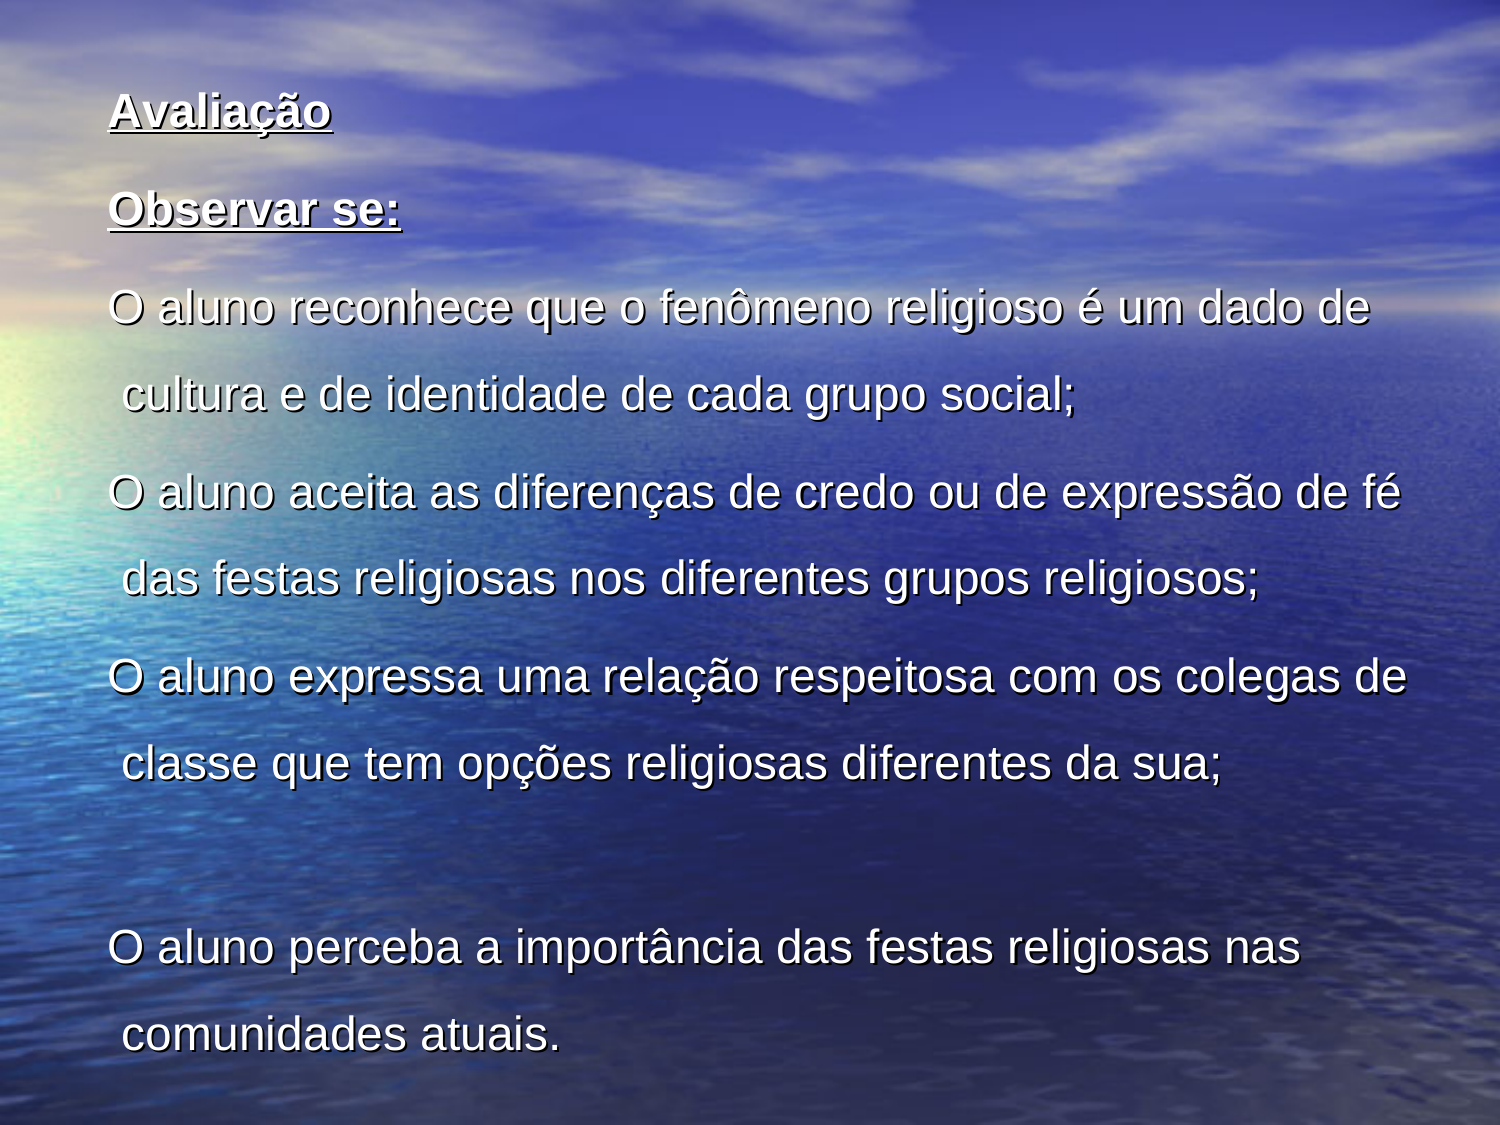

# Avaliação
 Observar se:
 O aluno reconhece que o fenômeno religioso é um dado de cultura e de identidade de cada grupo social;
 O aluno aceita as diferenças de credo ou de expressão de fé das festas religiosas nos diferentes grupos religiosos;
 O aluno expressa uma relação respeitosa com os colegas de classe que tem opções religiosas diferentes da sua;
 O aluno perceba a importância das festas religiosas nas comunidades atuais.